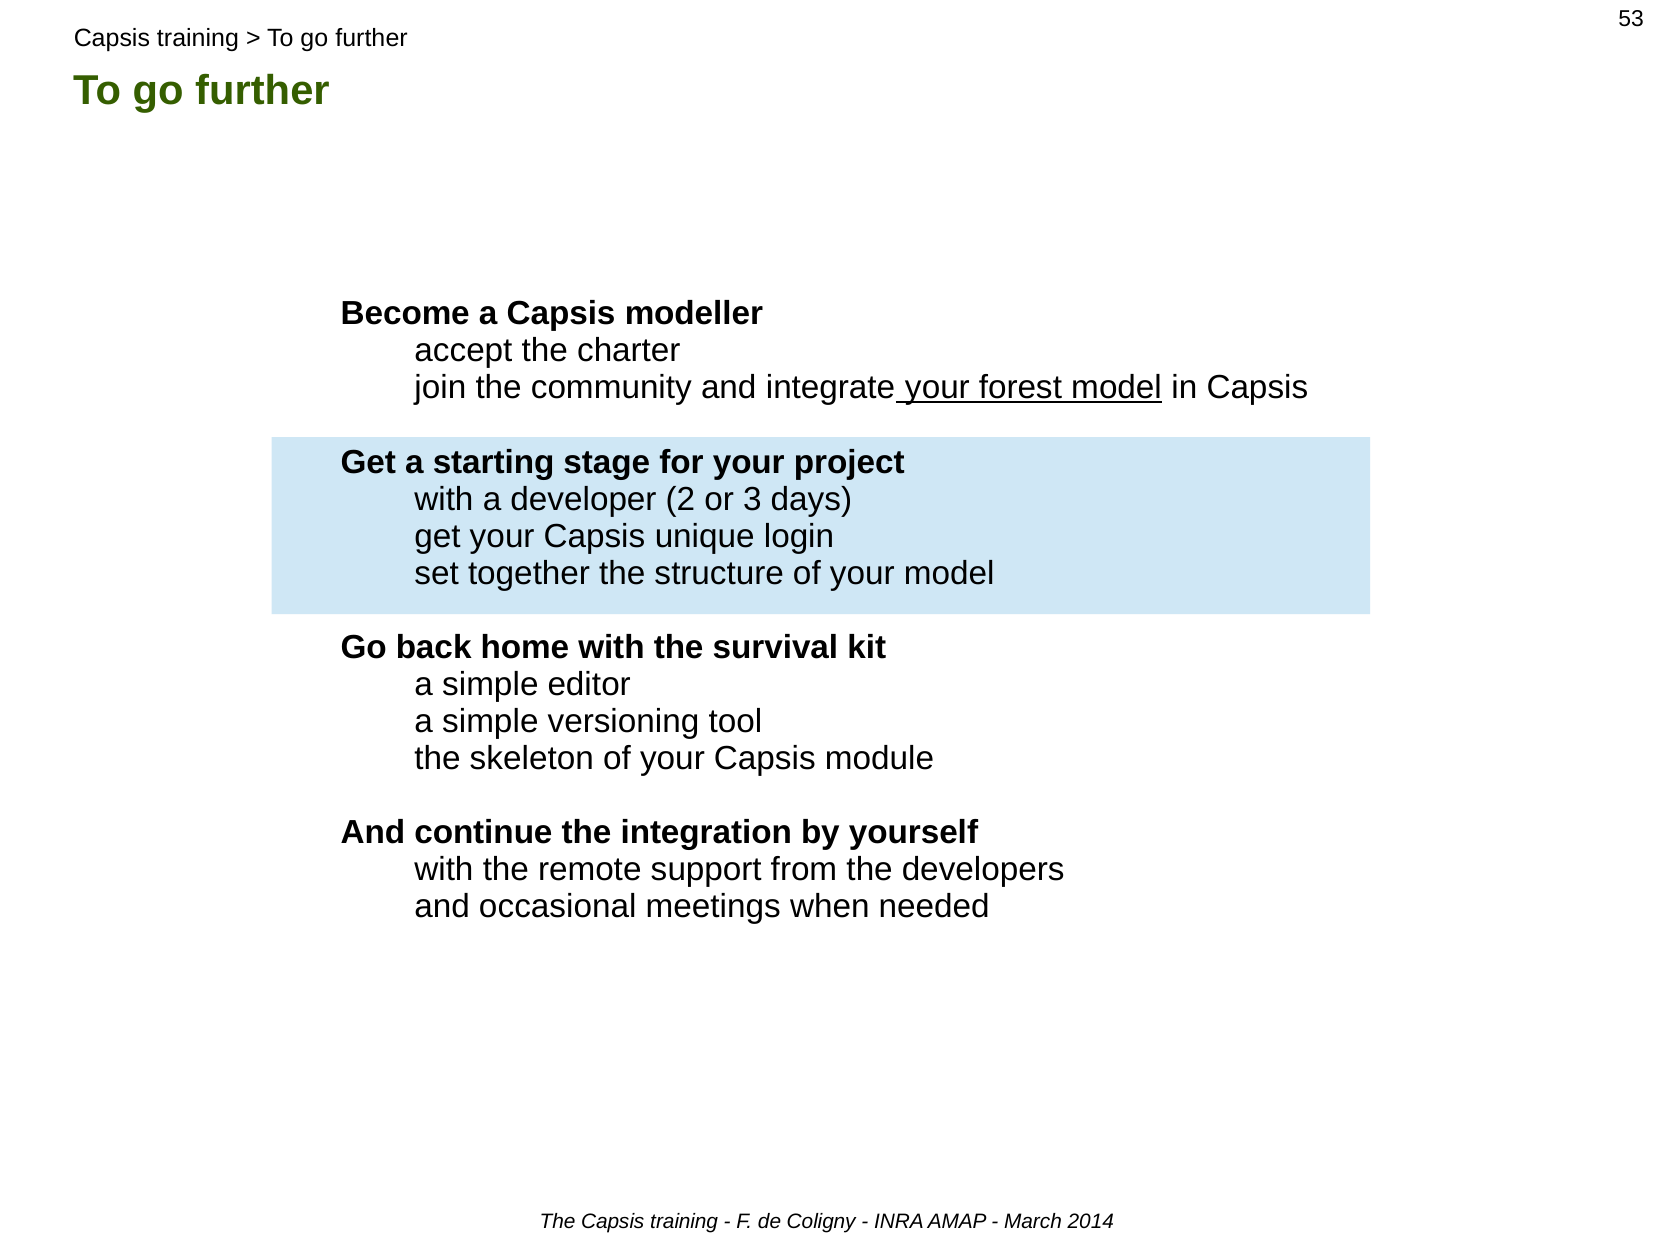

53
Capsis training > To go further
To go further
Become a Capsis modeller
	accept the charter
	join the community and integrate your forest model in Capsis
Get a starting stage for your project
	with a developer (2 or 3 days)
	get your Capsis unique login
	set together the structure of your model
Go back home with the survival kit
	a simple editor
	a simple versioning tool
	the skeleton of your Capsis module
And continue the integration by yourself
	with the remote support from the developers
	and occasional meetings when needed
The Capsis training - F. de Coligny - INRA AMAP - March 2014